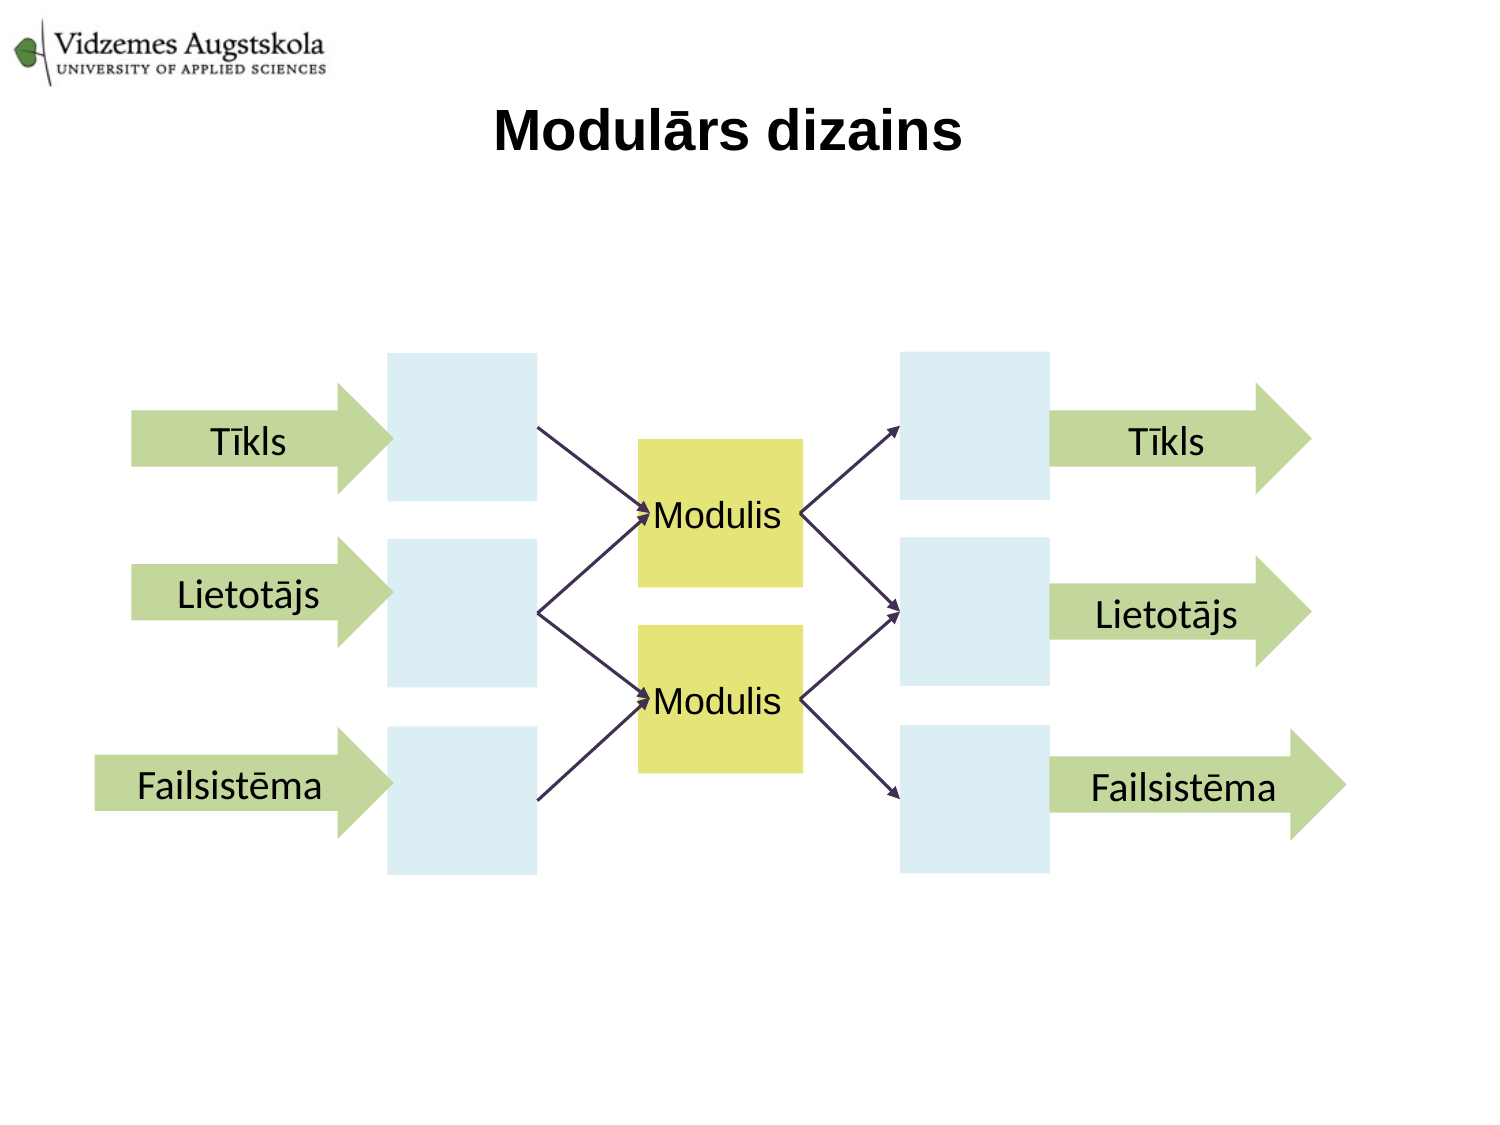

# Modulārs dizains
Tīkls
Tīkls
Modulis
Lietotājs
Lietotājs
Modulis
Failsistēma
Failsistēma